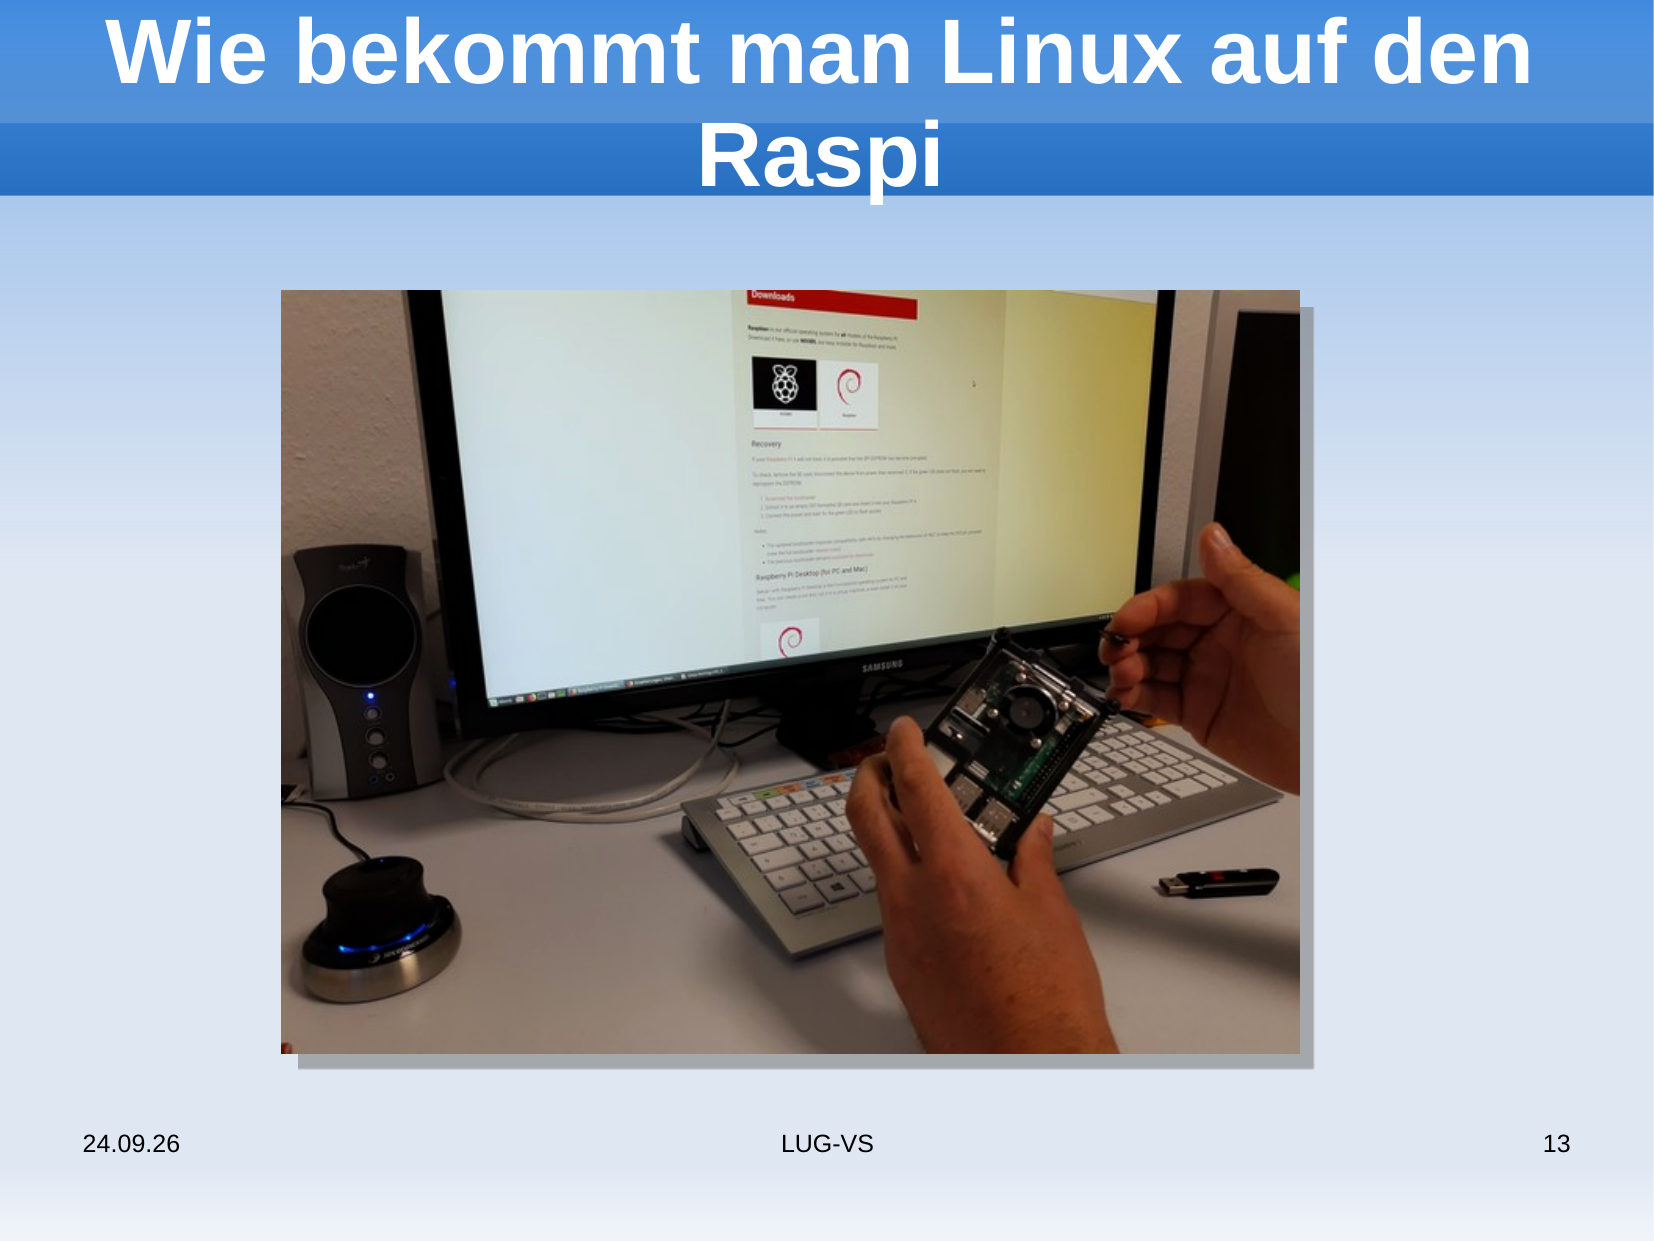

# Wie bekommt man Linux auf den Raspi
LUG-VS
13